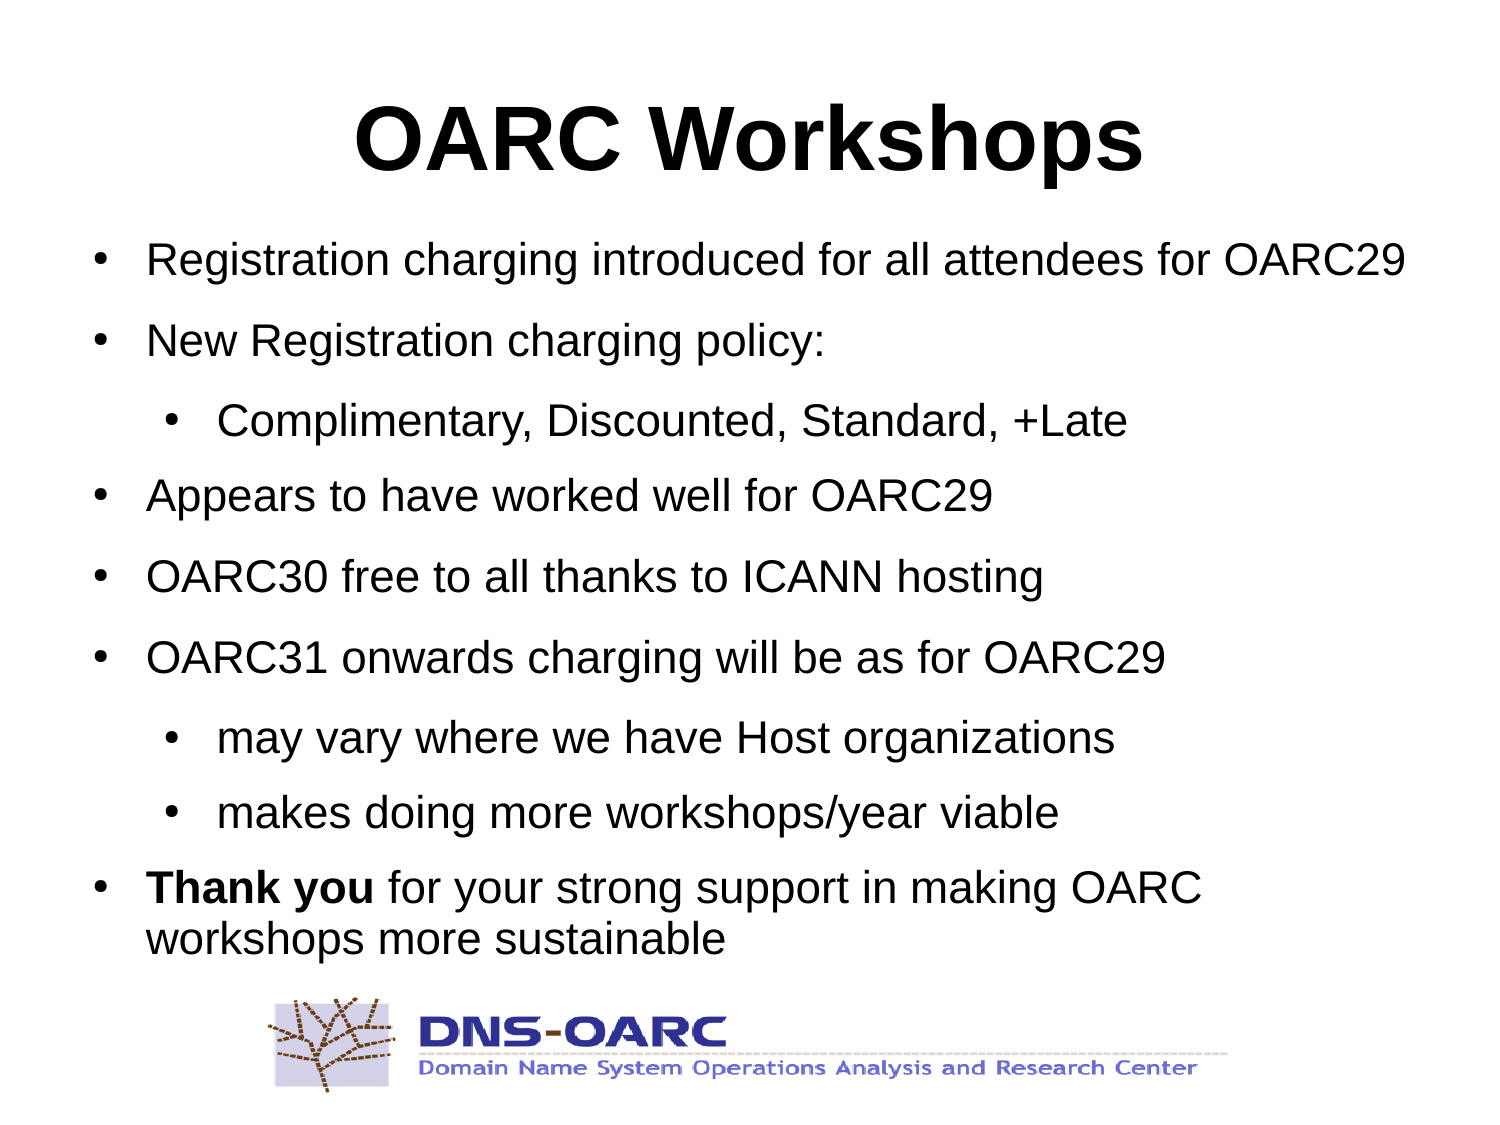

# OARC Workshops
Registration charging introduced for all attendees for OARC29
New Registration charging policy:
Complimentary, Discounted, Standard, +Late
Appears to have worked well for OARC29
OARC30 free to all thanks to ICANN hosting
OARC31 onwards charging will be as for OARC29
may vary where we have Host organizations
makes doing more workshops/year viable
Thank you for your strong support in making OARC workshops more sustainable